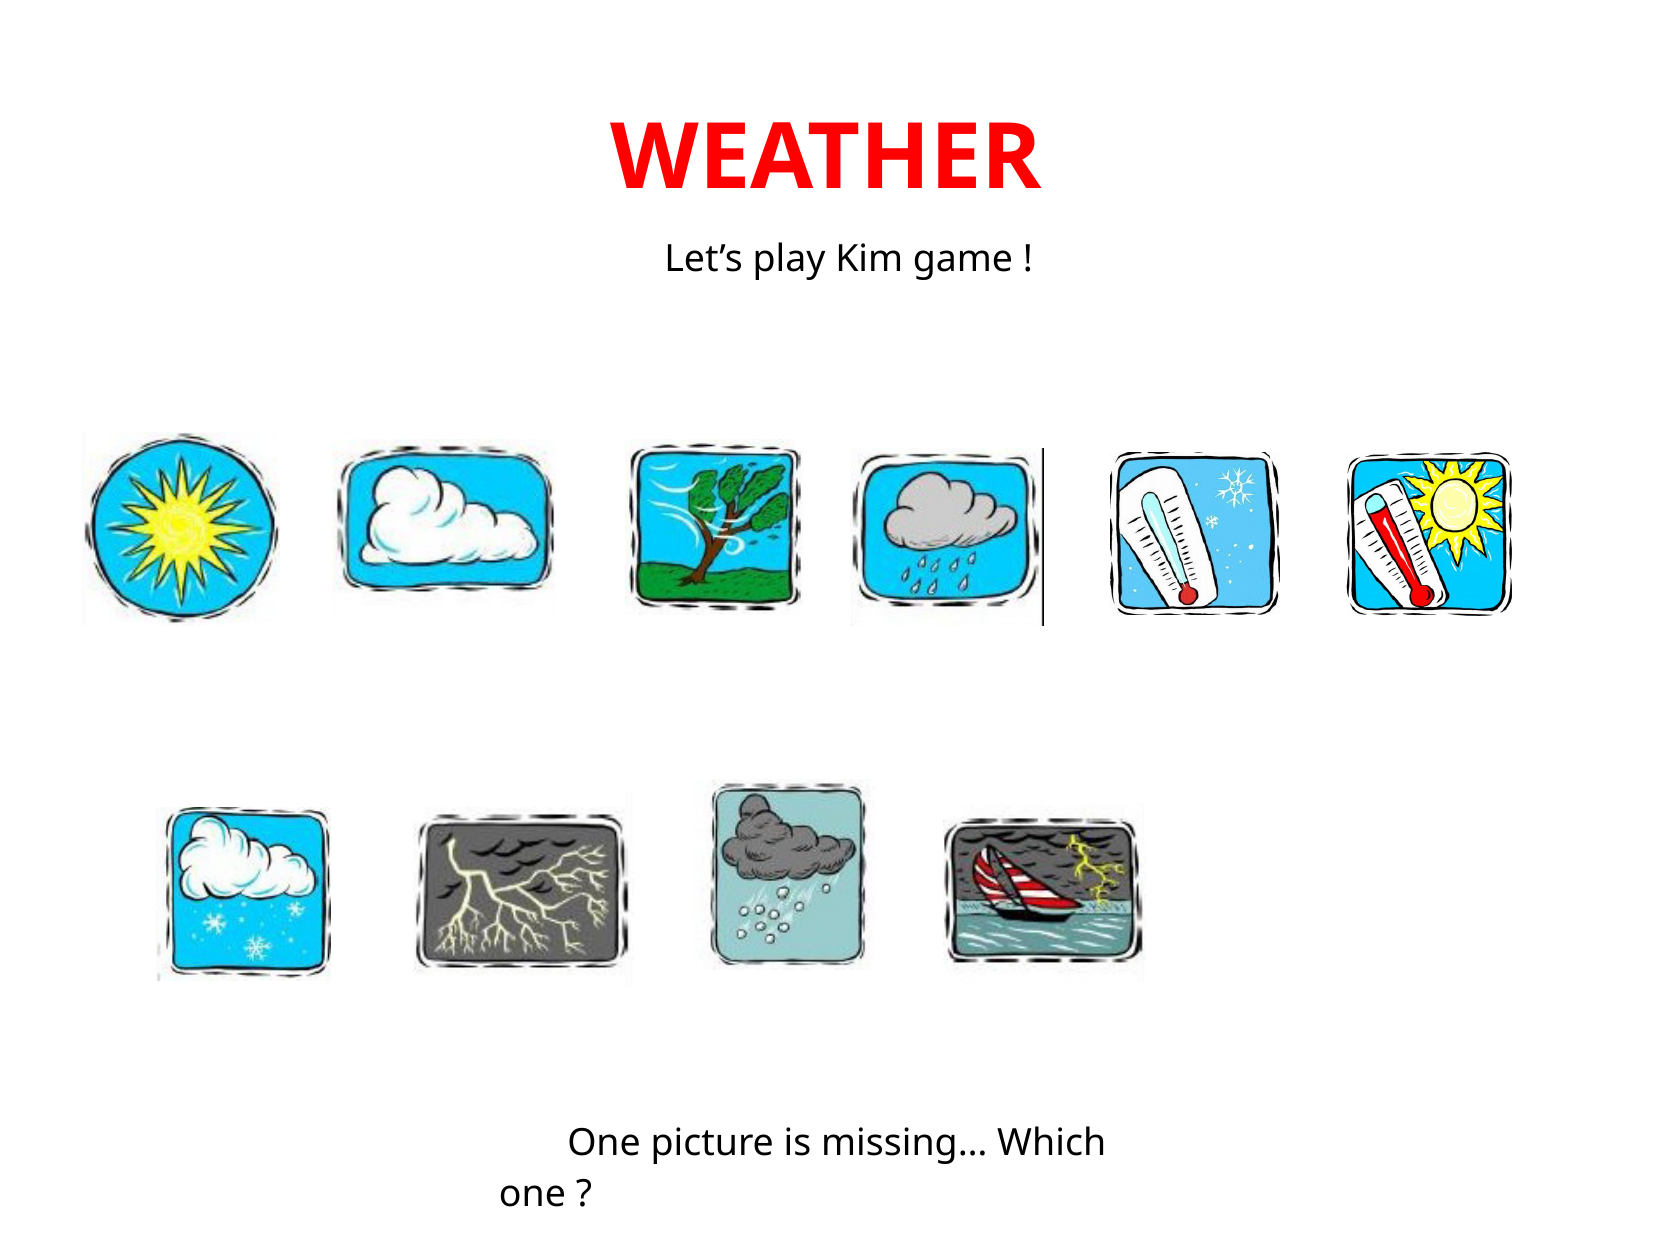

# WEATHER
Let’s play Kim game !
 One picture is missing… Which one ?